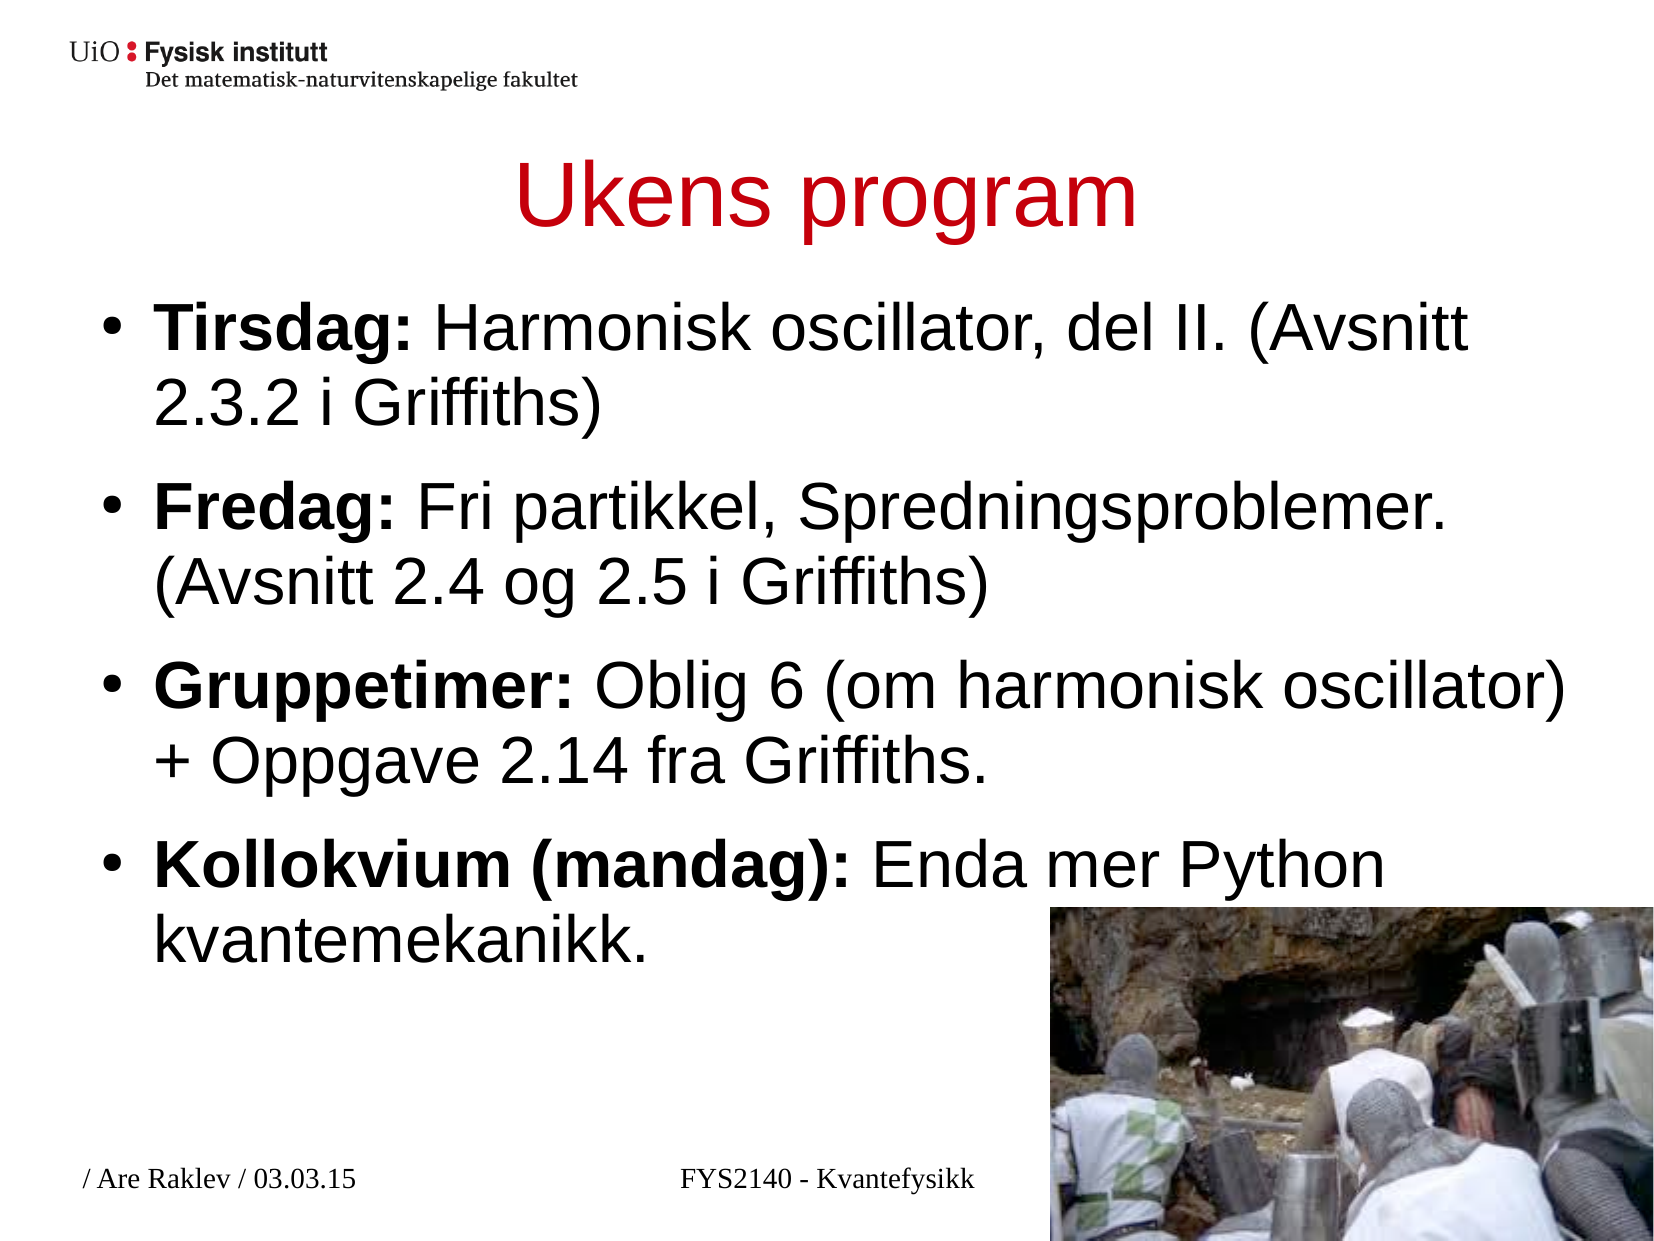

# Ukens program
Tirsdag: Harmonisk oscillator, del II. (Avsnitt 2.3.2 i Griffiths)
Fredag: Fri partikkel, Spredningsproblemer. (Avsnitt 2.4 og 2.5 i Griffiths)
Gruppetimer: Oblig 6 (om harmonisk oscillator) + Oppgave 2.14 fra Griffiths.
Kollokvium (mandag): Enda mer Python kvantemekanikk.
/ Are Raklev / 03.03.15
FYS2140 - Kvantefysikk
2